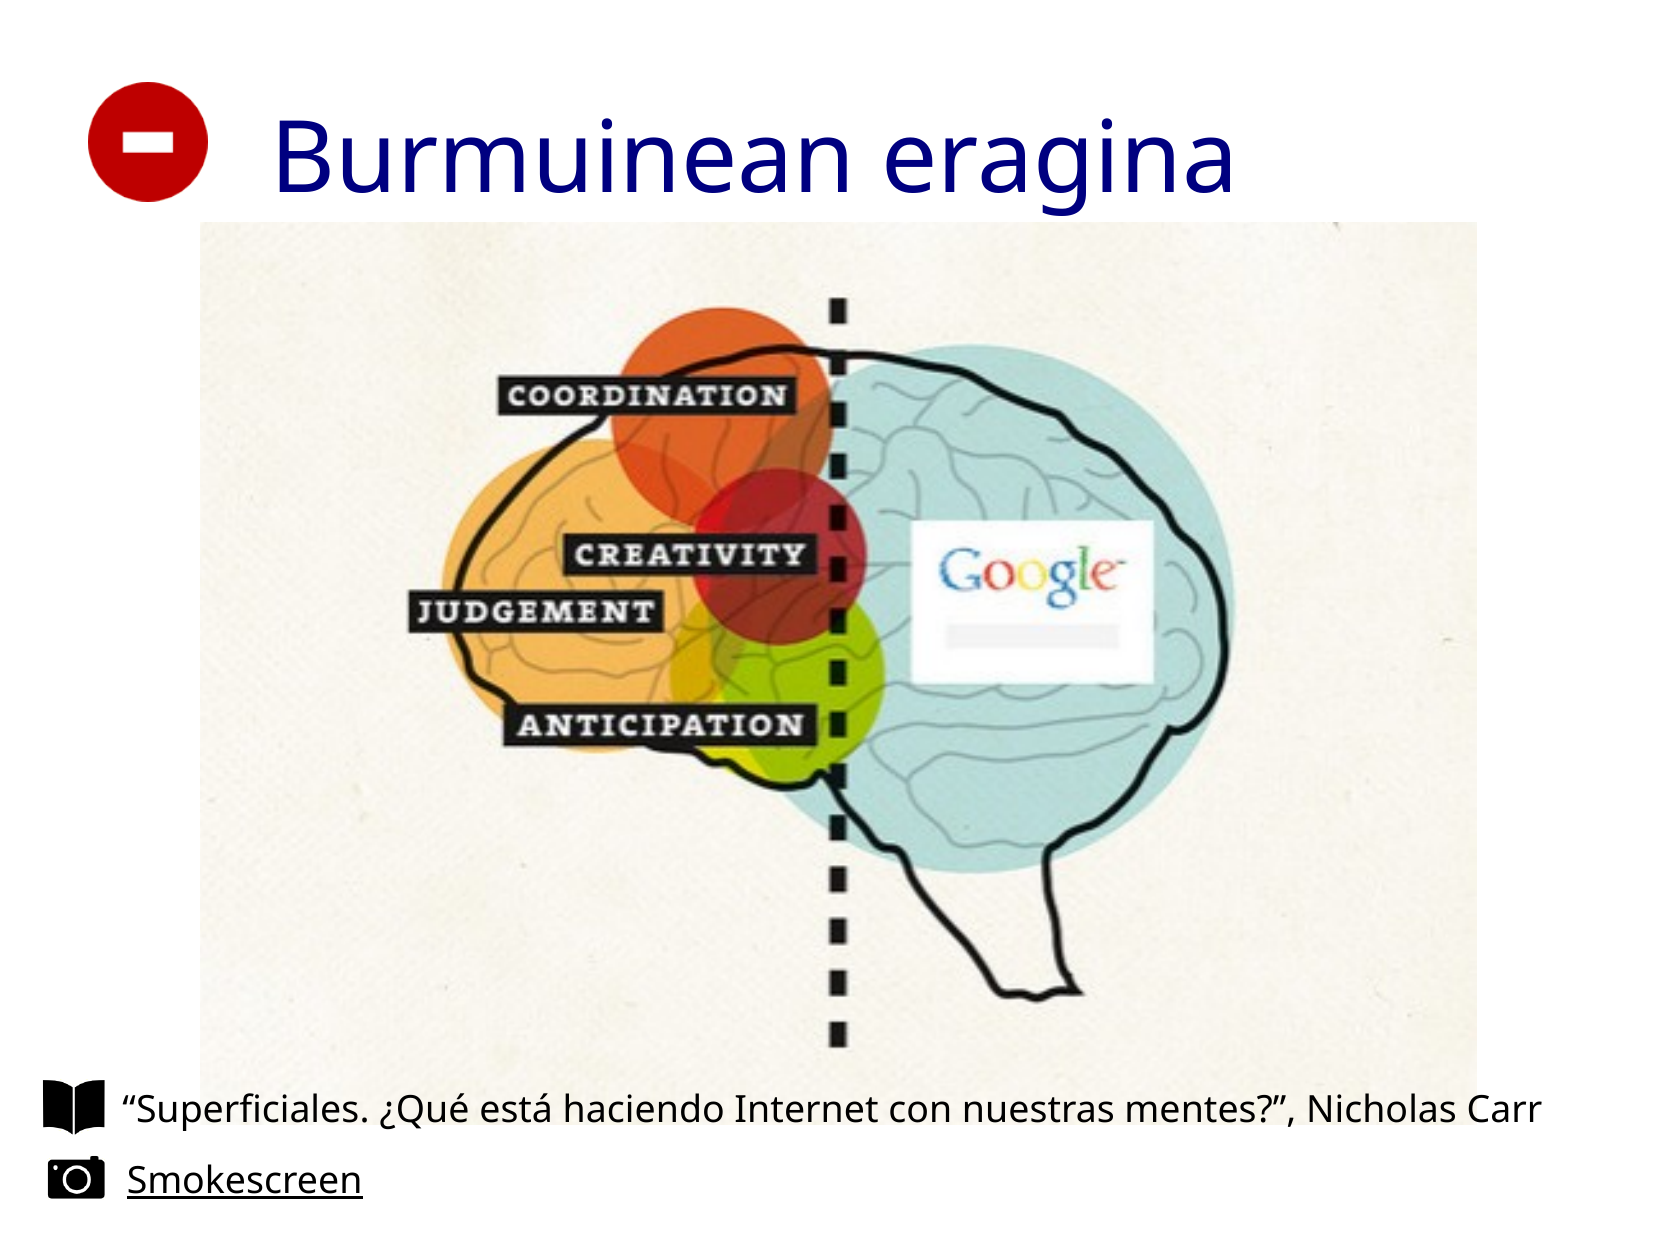

Burmuinean eragina
“Superficiales. ¿Qué está haciendo Internet con nuestras mentes?”, Nicholas Carr
Smokescreen